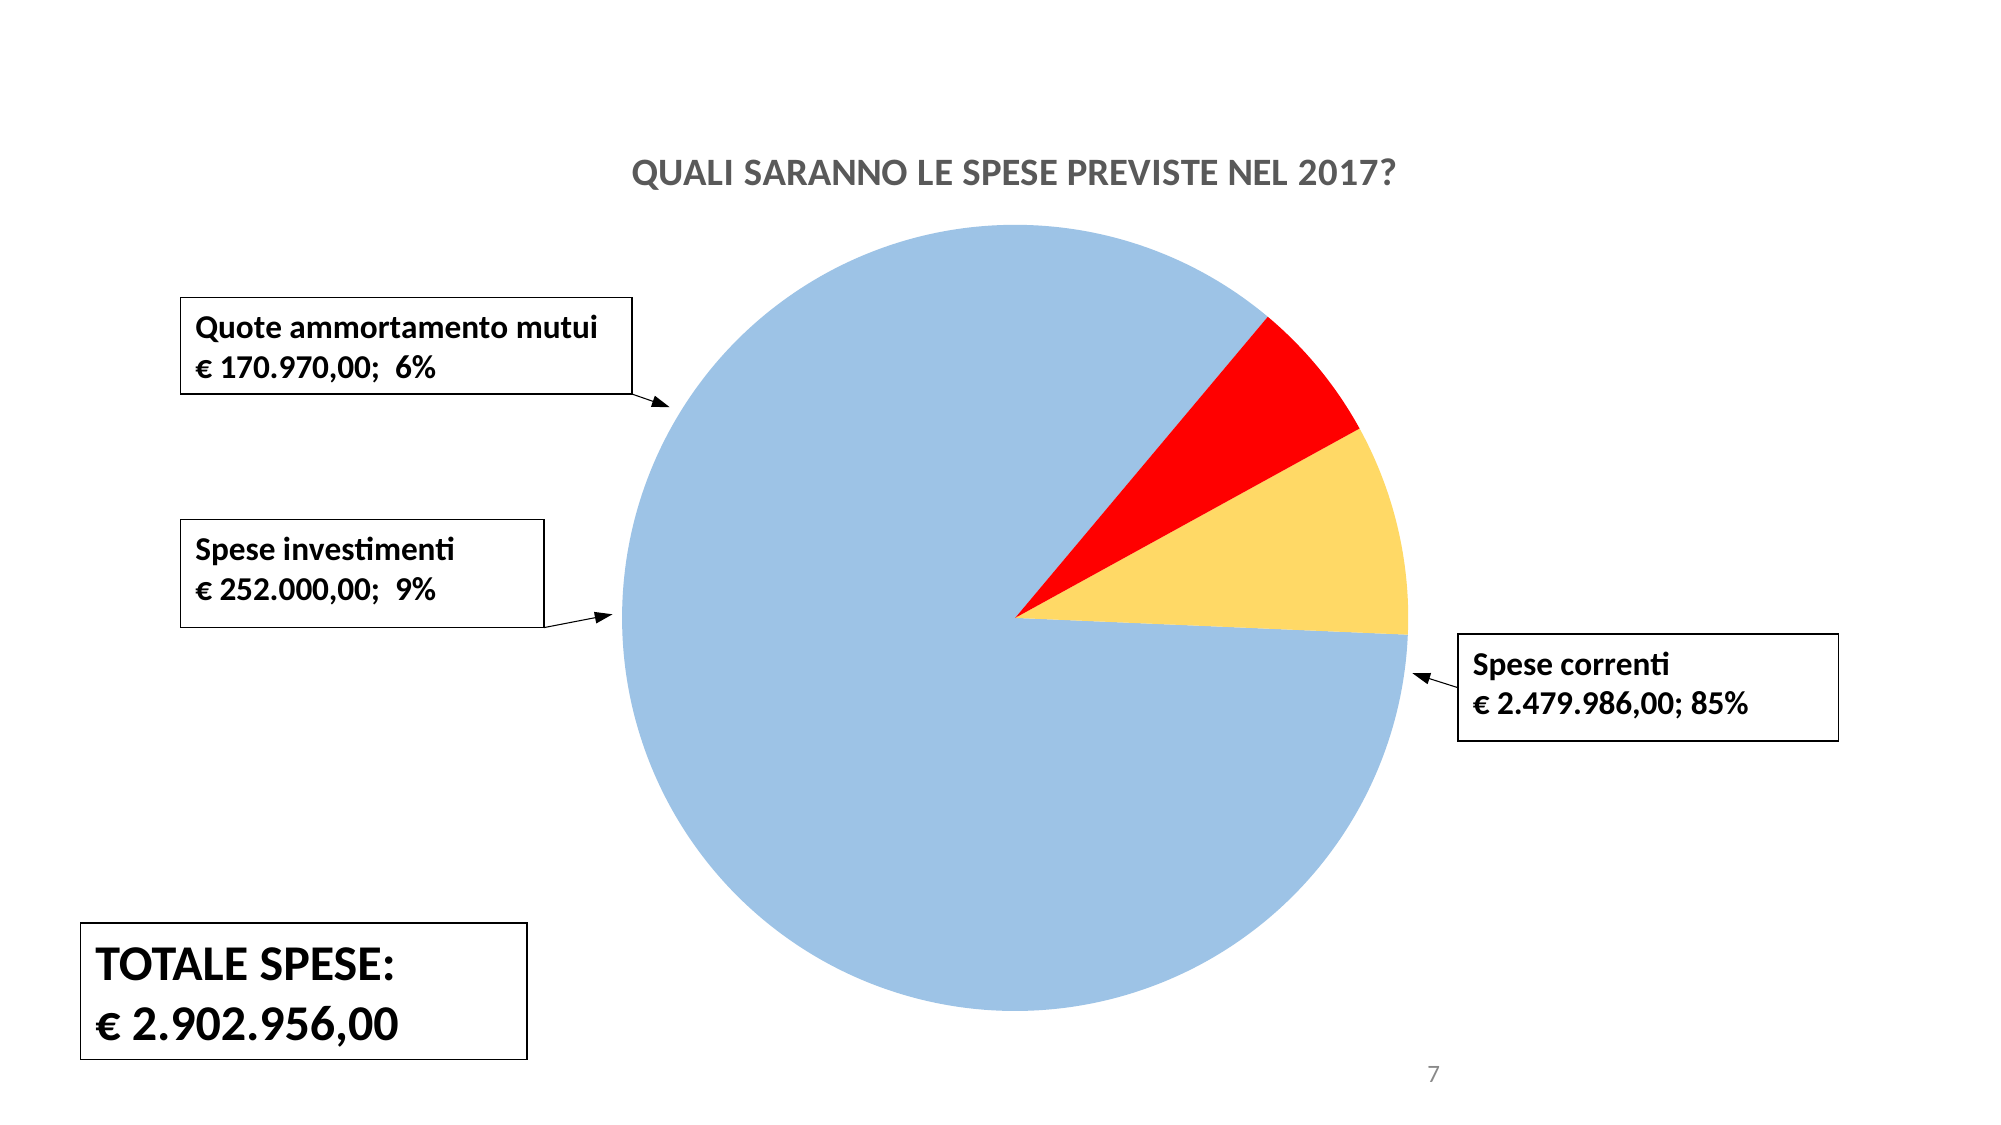

### Chart: QUALI SARANNO LE SPESE PREVISTE NEL 2017?
| Category | QUALI SARANNO LE SPESE PREVISTE NEL 2017? |
|---|---|
| SPESE CORRENTI | 2479986.0 |
| SPESE INVESTIMENTI | 252000.0 |
| QUOTE AMMORTAMENTO MUTUI | 170970.0 |
| None | 0.0 |Quote ammortamento mutui
€ 170.970,00; 6%
Spese investimenti
€ 252.000,00; 9%
Spese correnti
€ 2.479.986,00; 85%
TOTALE SPESE: € 2.902.956,00